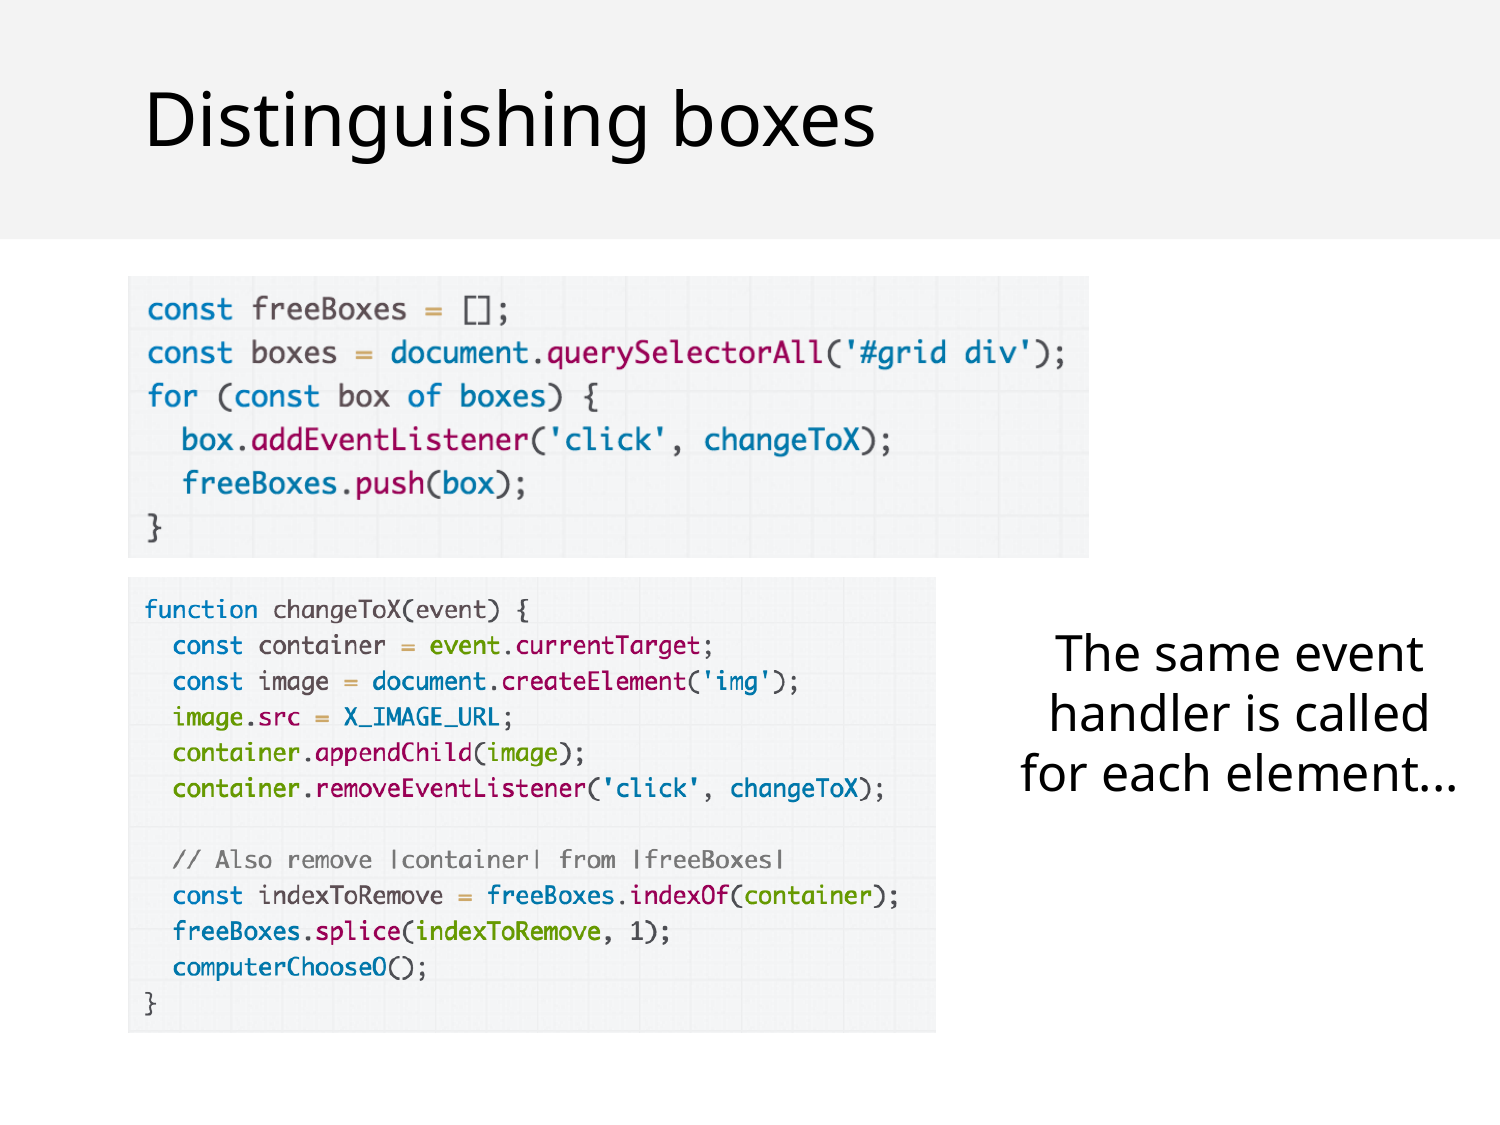

# Distinguishing boxes
The same event handler is called for each element...